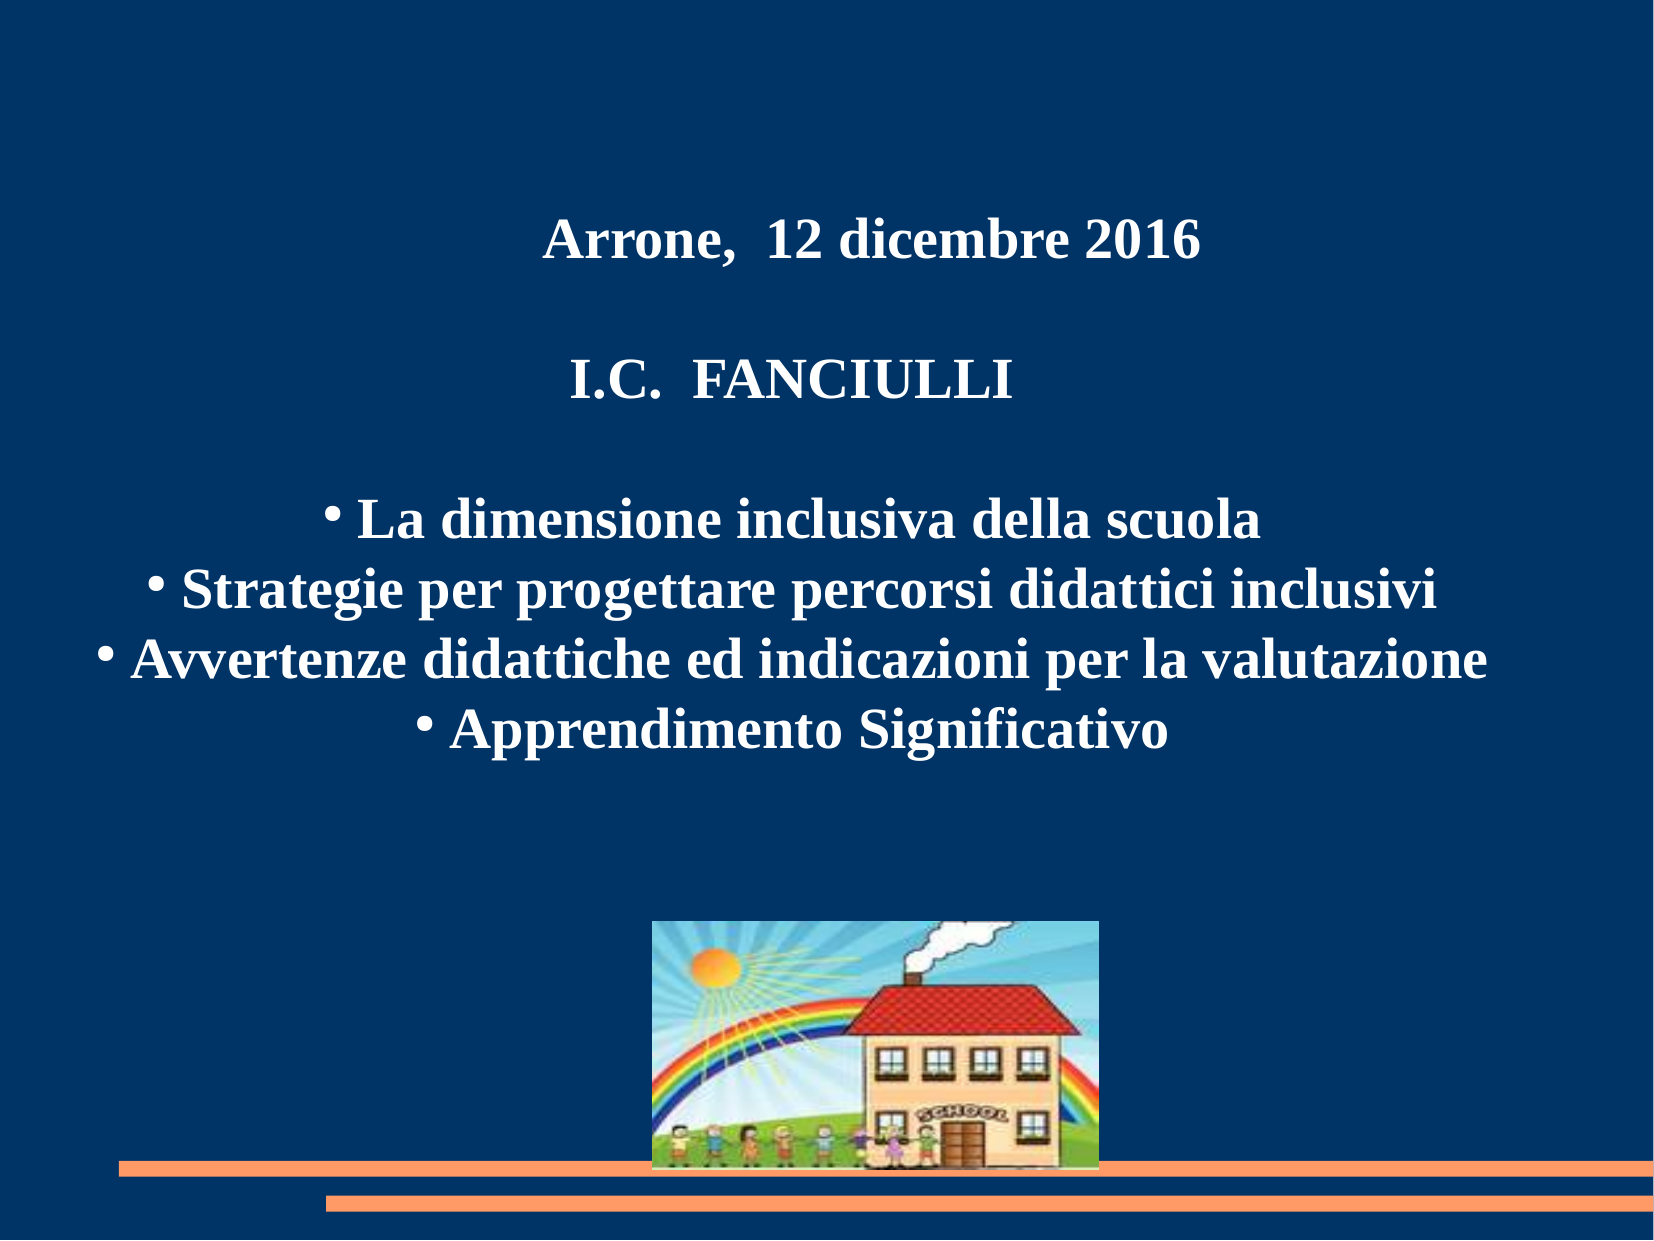

Arrone, 12 dicembre 2016
I.C. FANCIULLI
La dimensione inclusiva della scuola
Strategie per progettare percorsi didattici inclusivi
Avvertenze didattiche ed indicazioni per la valutazione
Apprendimento Significativo